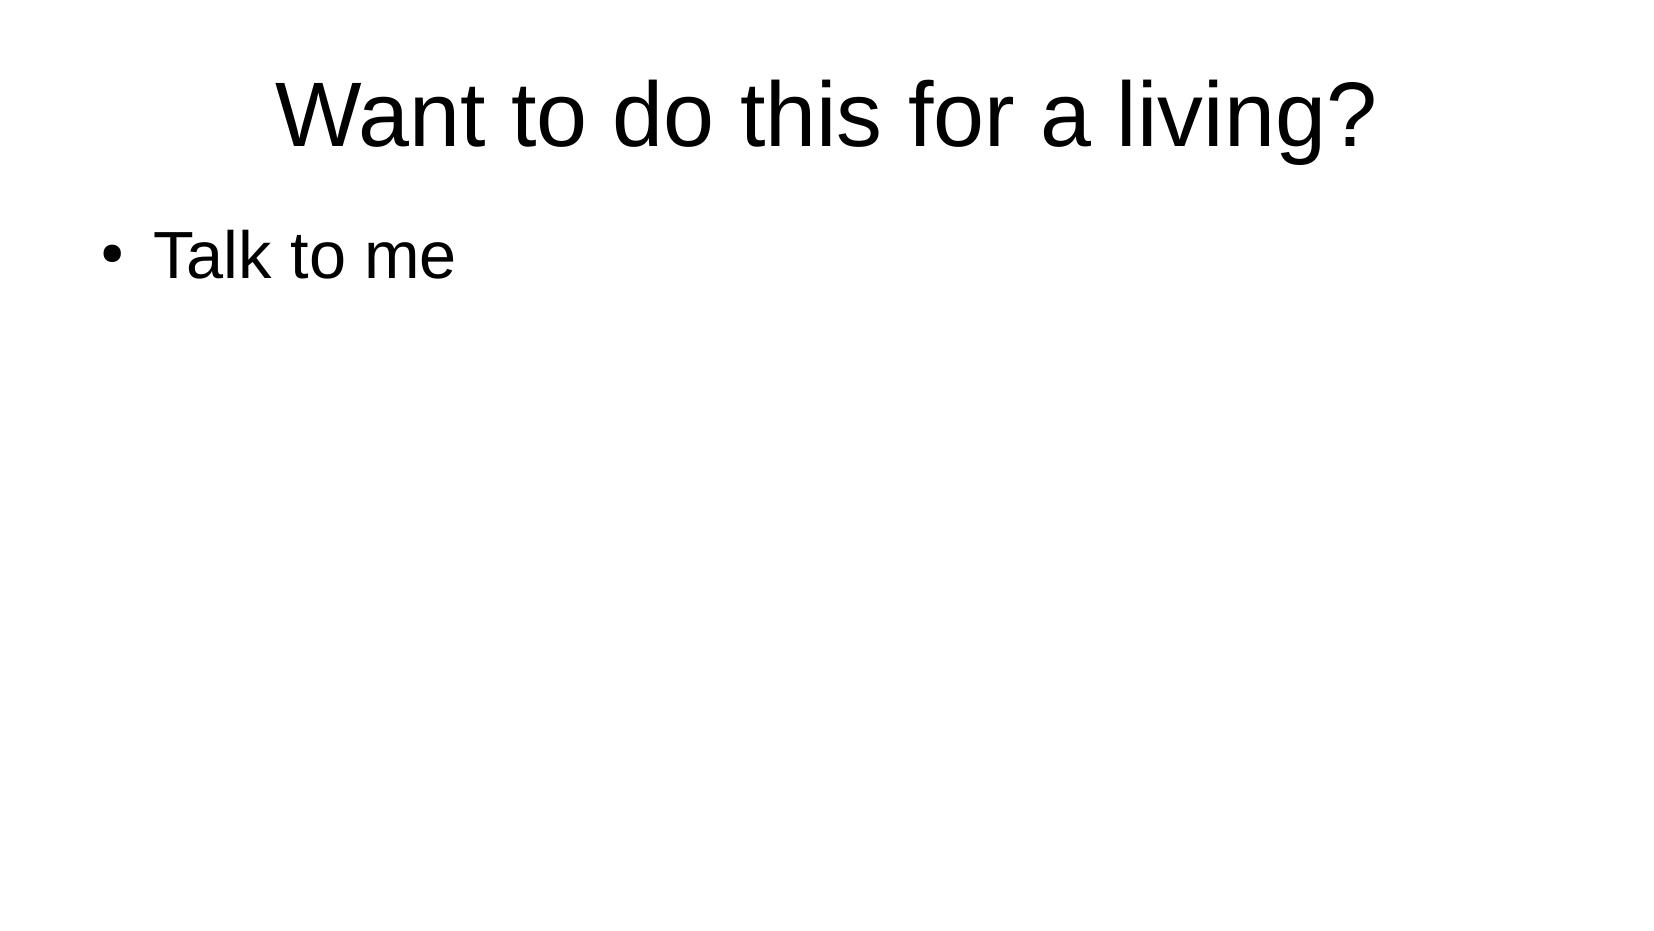

# Want to do this for a living?
Talk to me